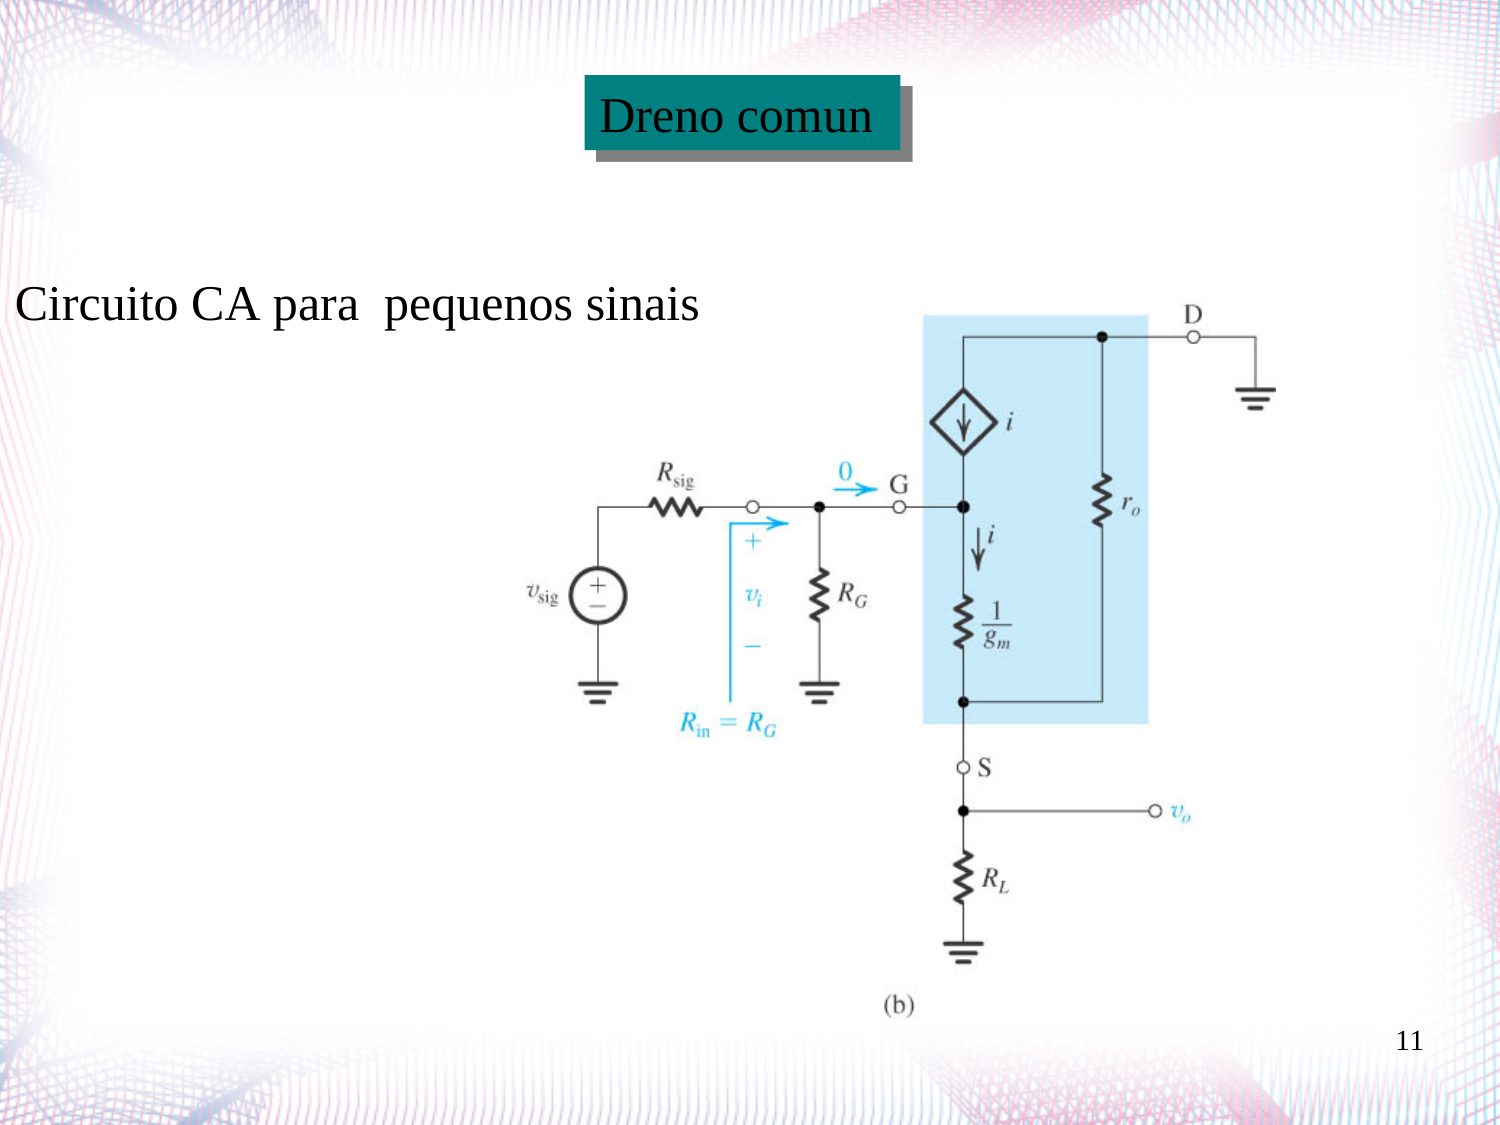

Dreno comun
Circuito CA para pequenos sinais
11